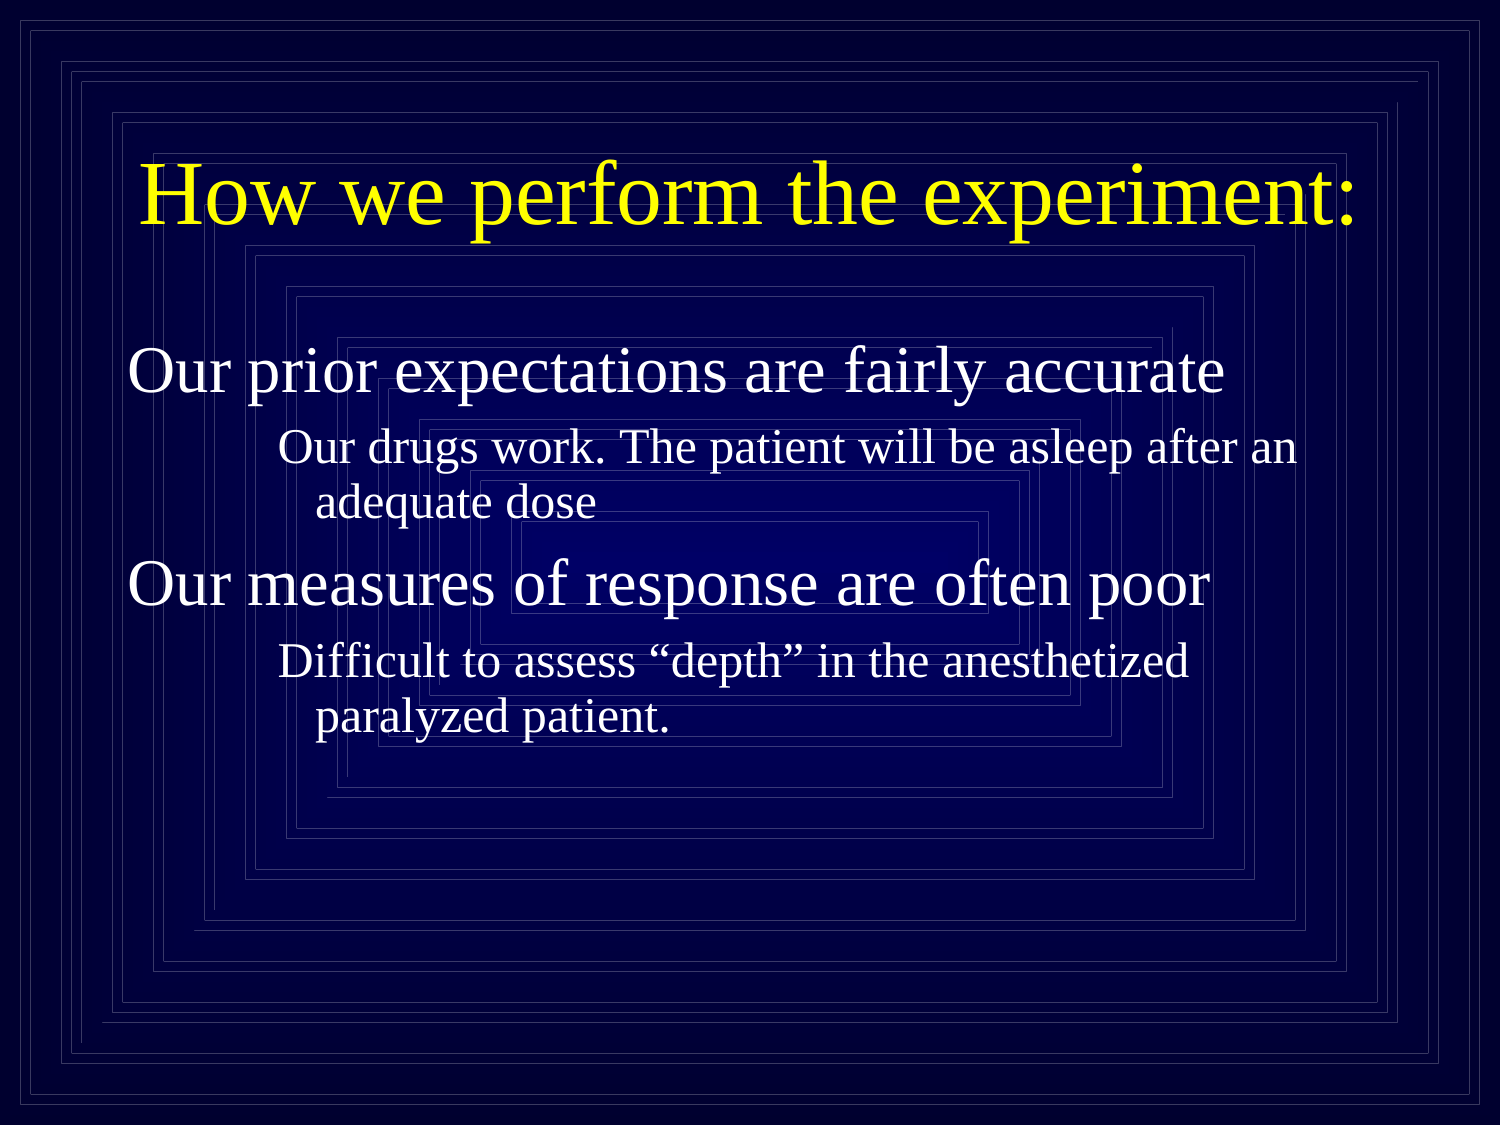

# How we perform the experiment:
Our prior expectations are fairly accurate
Our drugs work. The patient will be asleep after an adequate dose
Our measures of response are often poor
Difficult to assess “depth” in the anesthetized paralyzed patient.